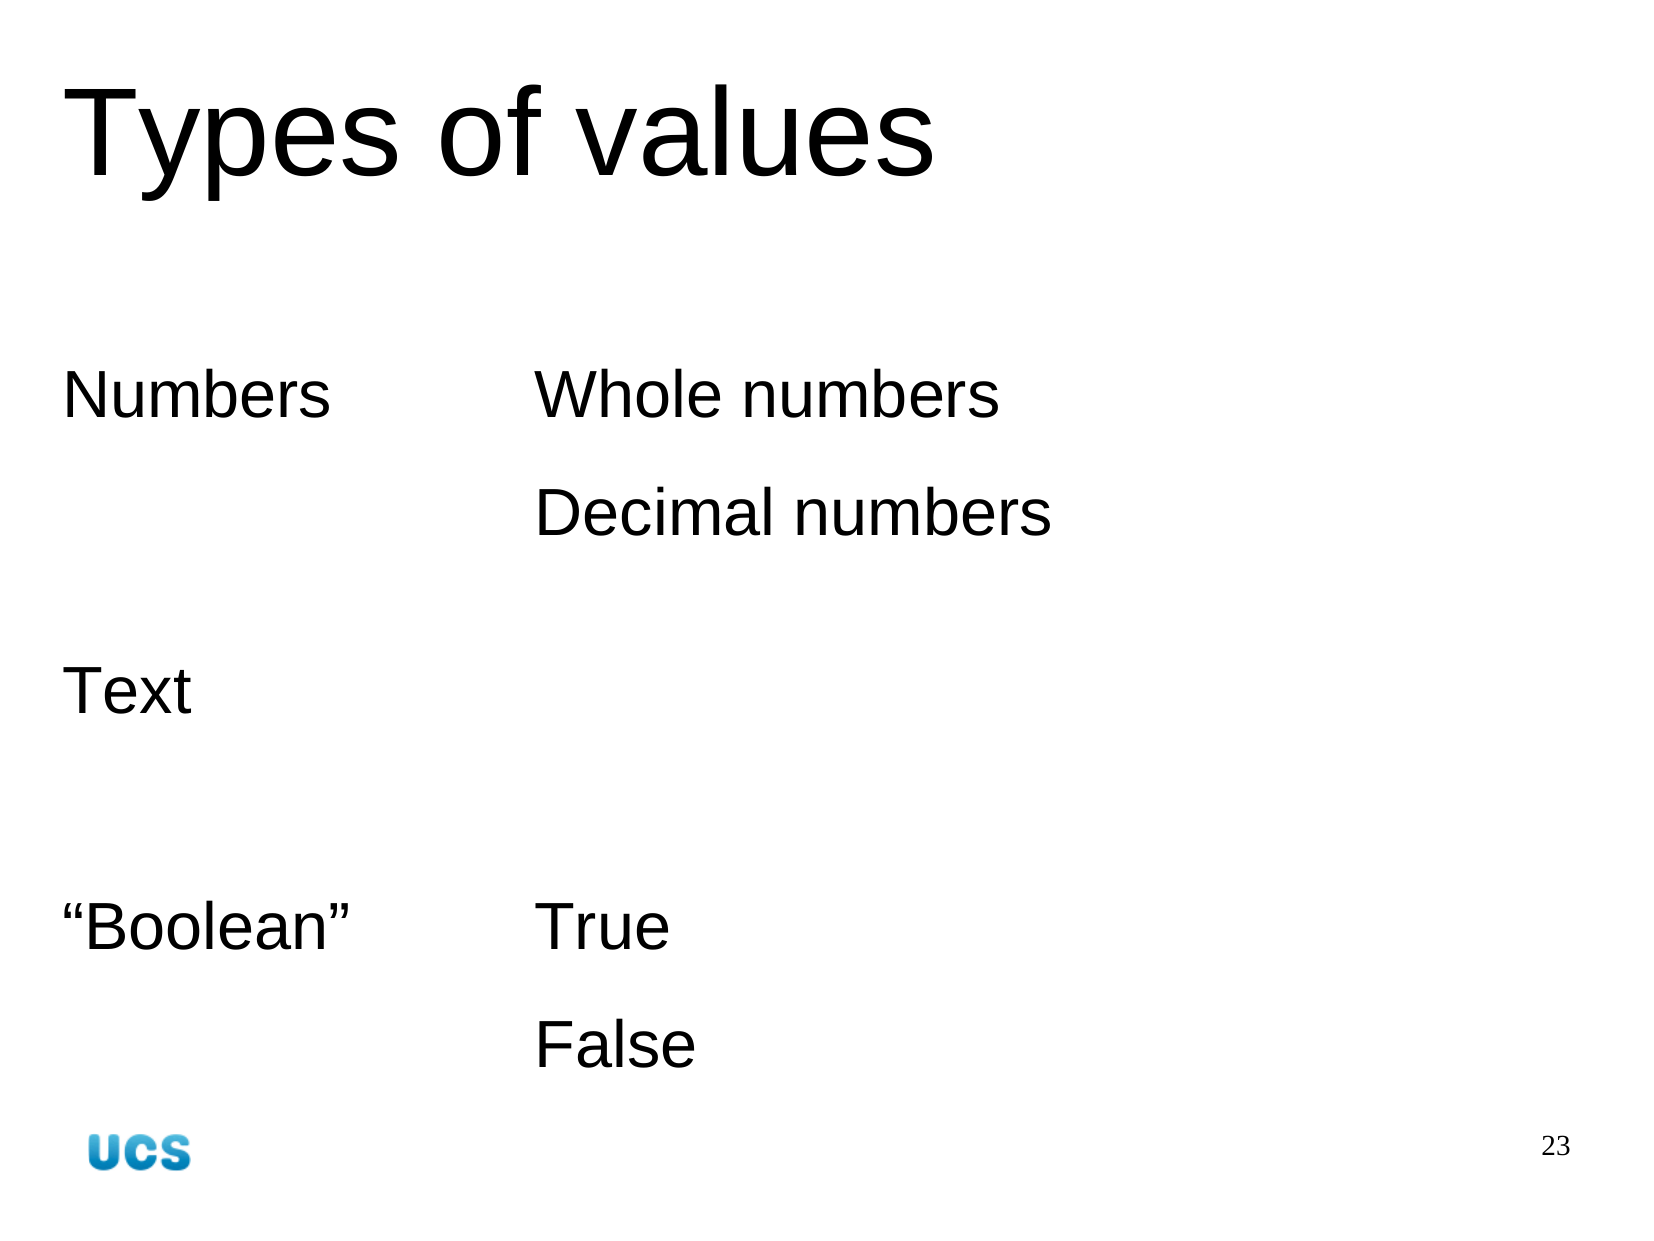

Types of values
Numbers
Whole numbers
Decimal numbers
Text
True
“Boolean”
False
23